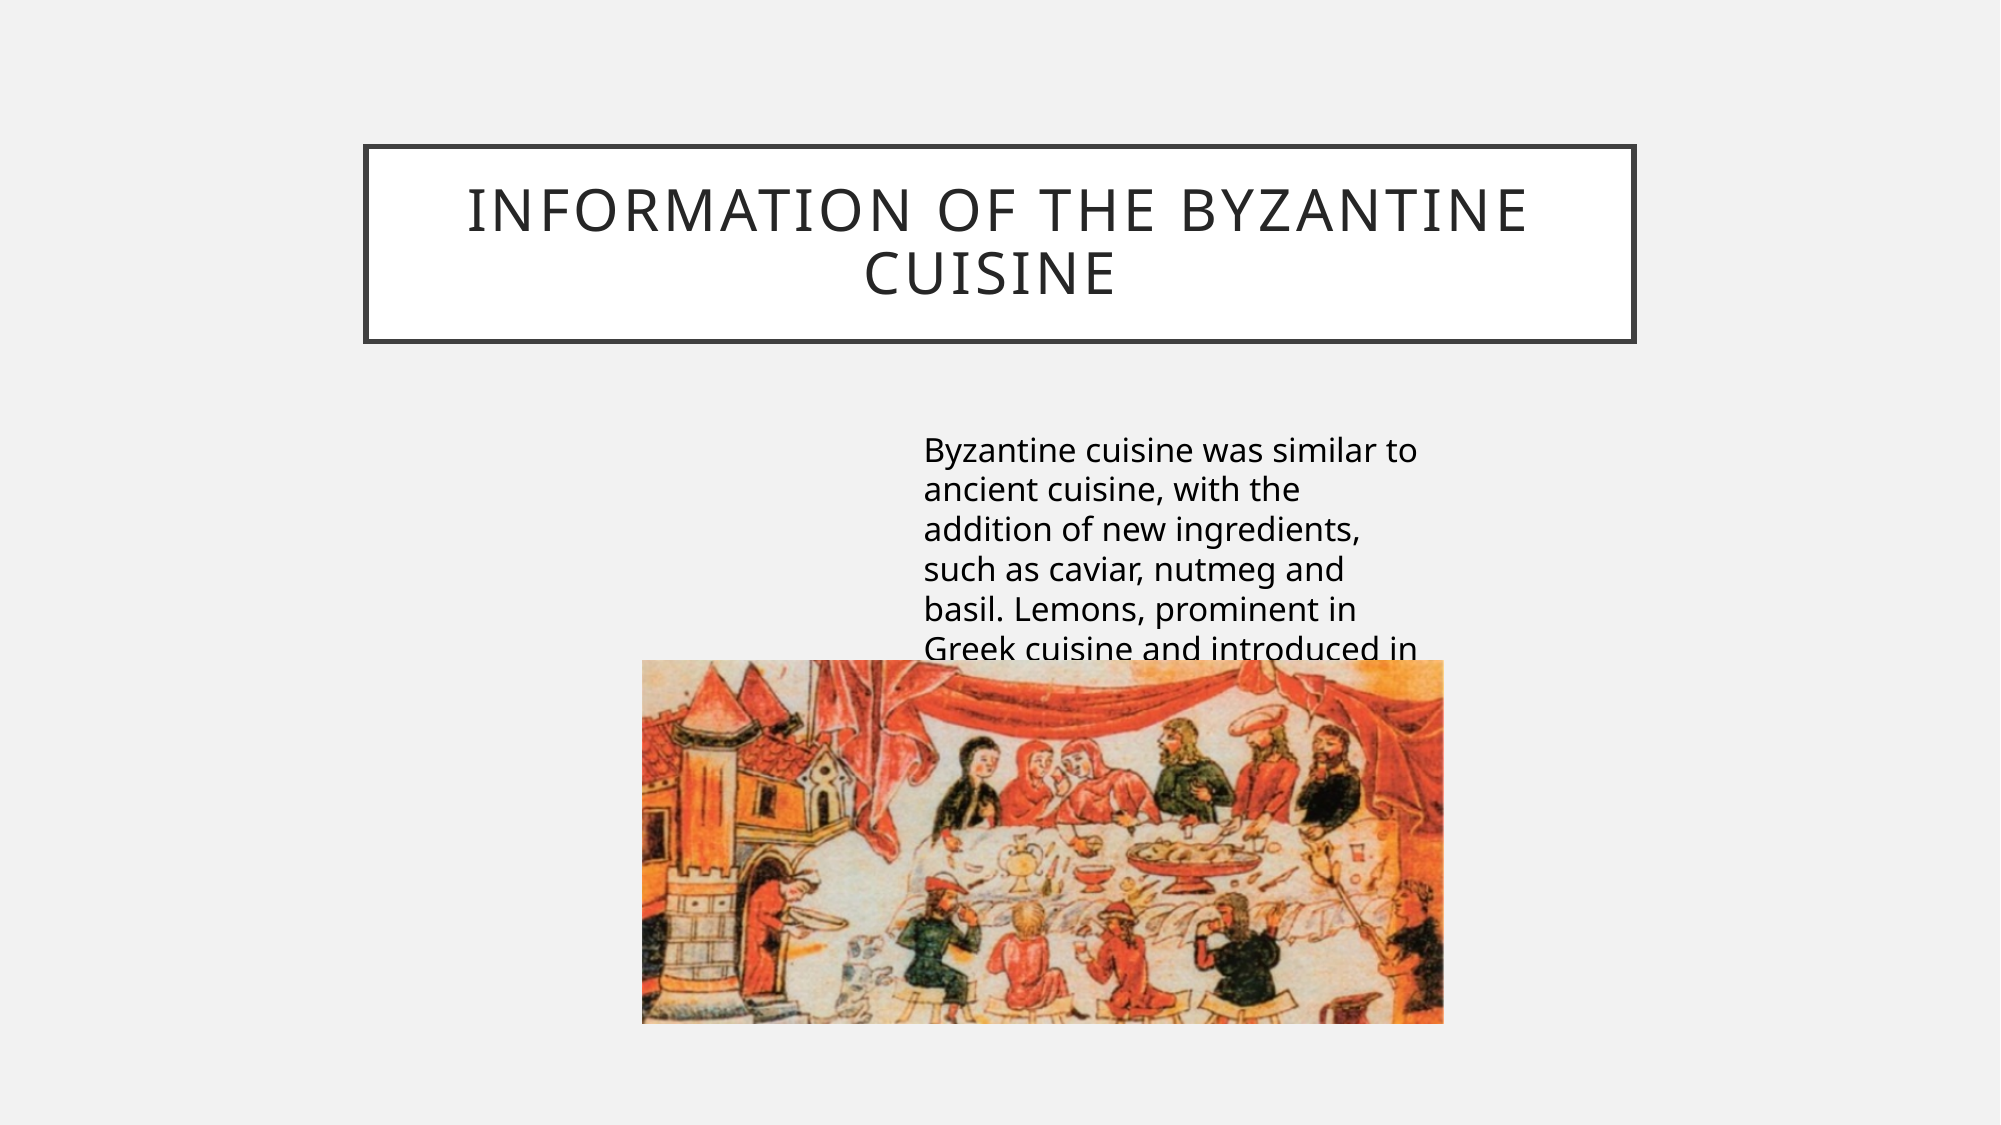

# Information OF THE Byzantine cuisine
Byzantine cuisine was similar to ancient cuisine, with the addition of new ingredients, such as caviar, nutmeg and basil. Lemons, prominent in Greek cuisine and introduced in the second century, were used medicinally before being incorporated into the diet.